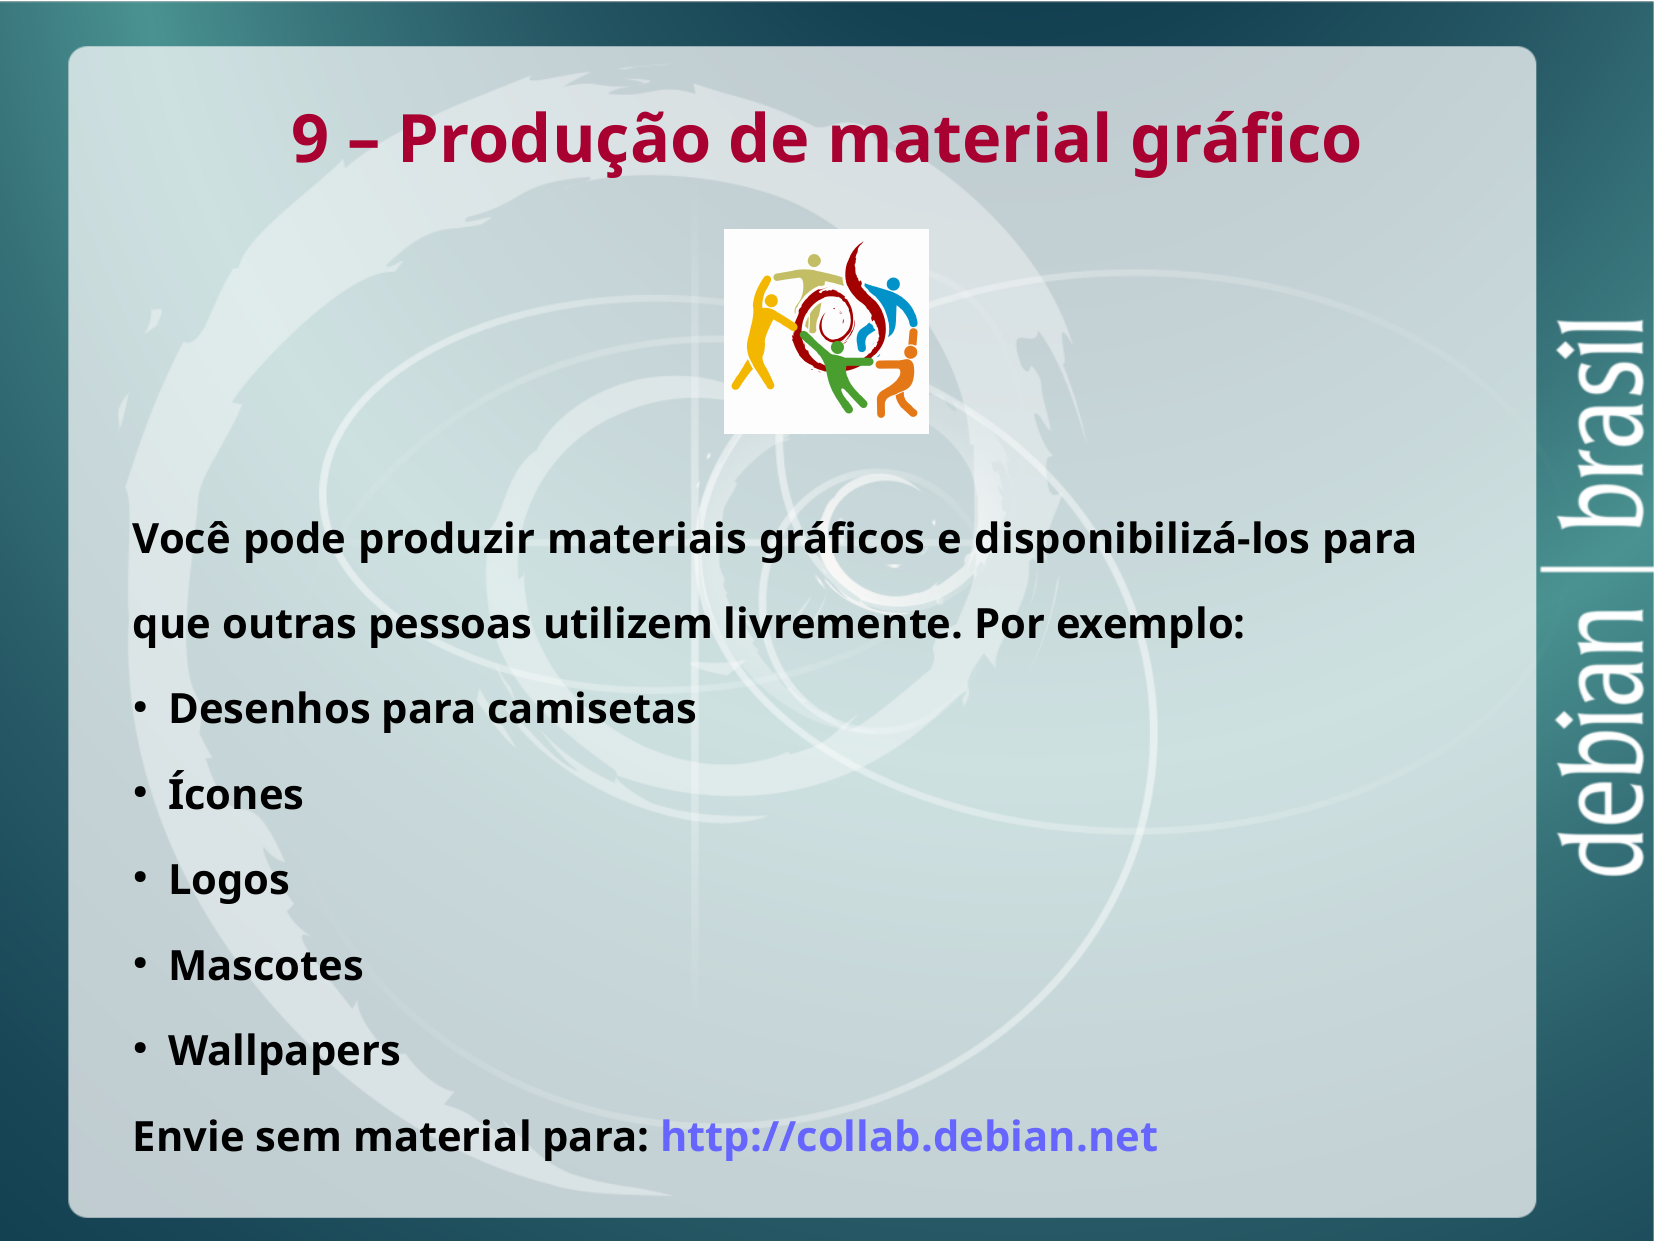

9 – Produção de material gráfico
Você pode produzir materiais gráficos e disponibilizá-los para que outras pessoas utilizem livremente. Por exemplo:
Desenhos para camisetas
Ícones
Logos
Mascotes
Wallpapers
Envie sem material para: http://collab.debian.net